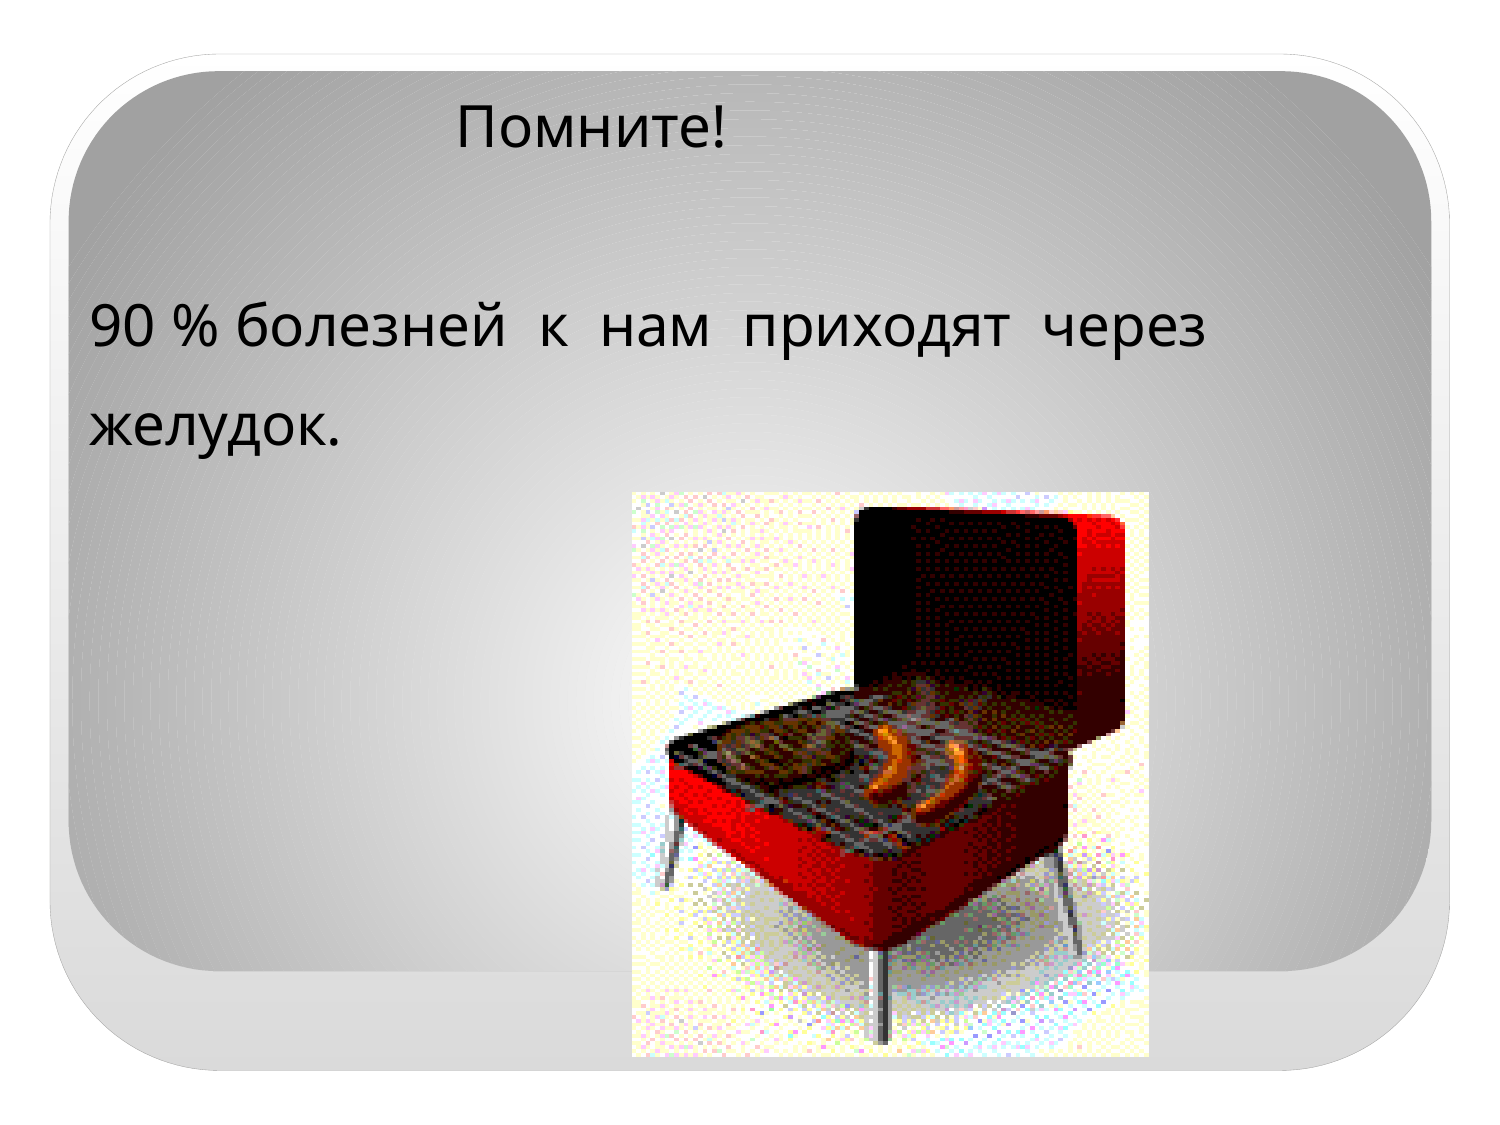

# Помните!
90 % болезней к нам приходят через
желудок.